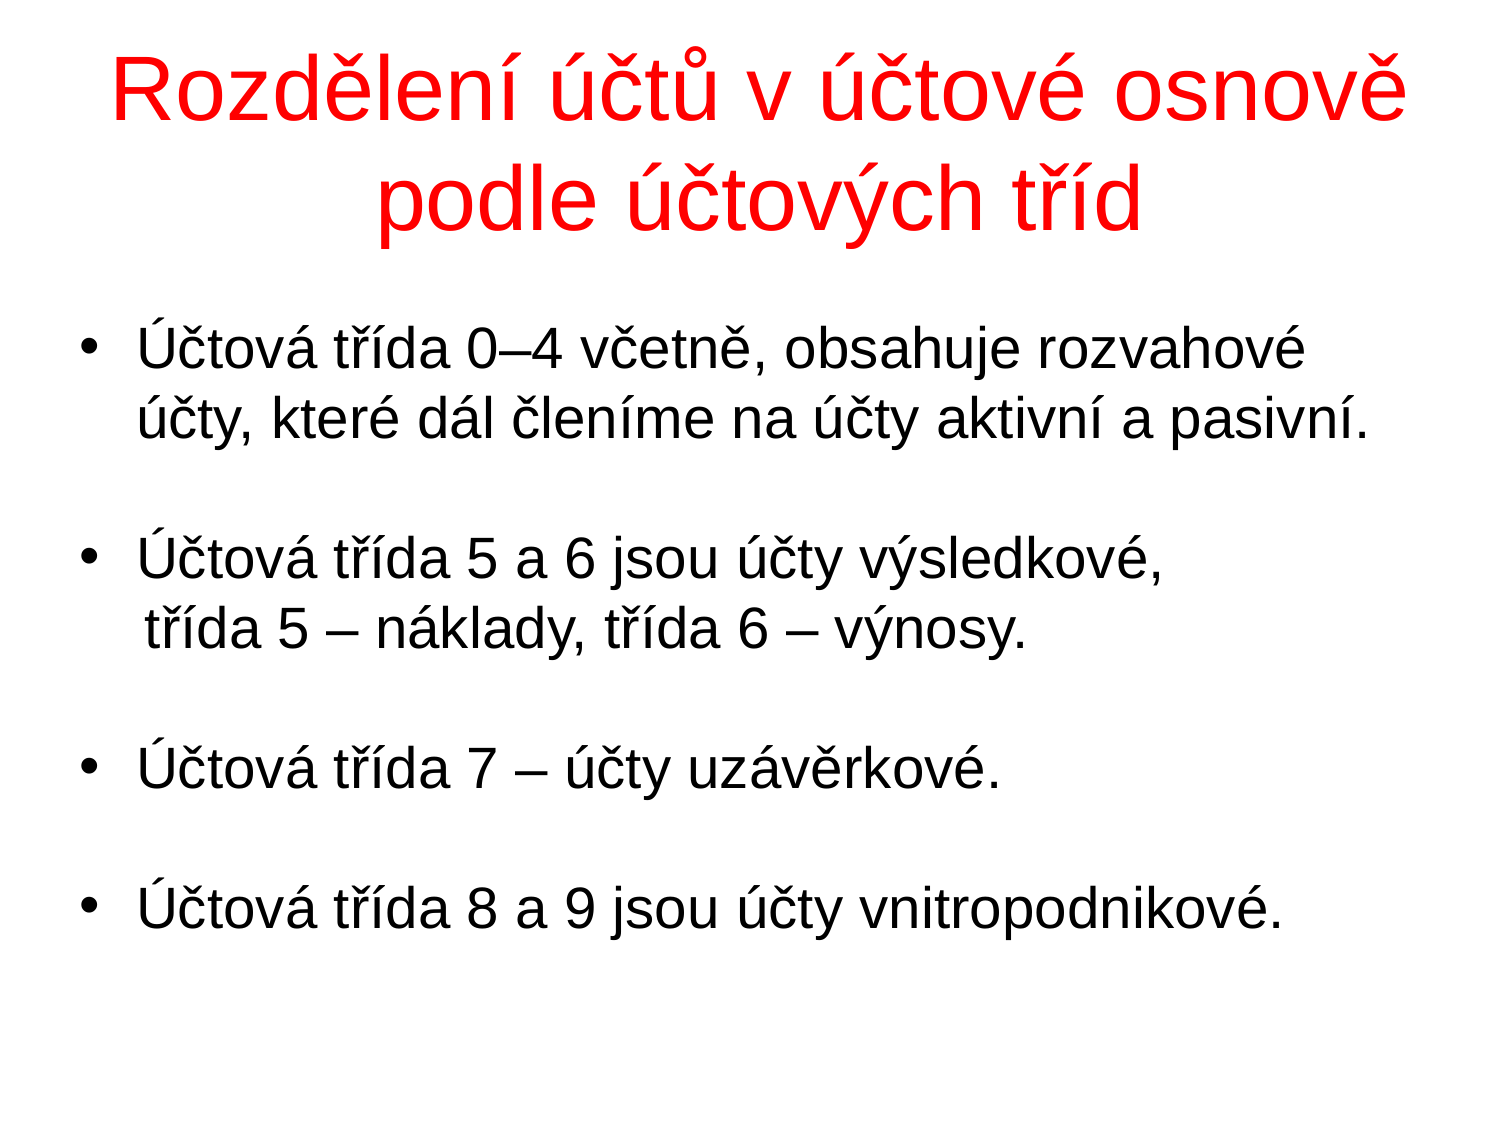

# Rozdělení účtů v účtové osnově podle účtových tříd
Účtová třída 0–4 včetně, obsahuje rozvahové účty, které dál členíme na účty aktivní a pasivní.
Účtová třída 5 a 6 jsou účty výsledkové,
 třída 5 – náklady, třída 6 – výnosy.
Účtová třída 7 – účty uzávěrkové.
Účtová třída 8 a 9 jsou účty vnitropodnikové.